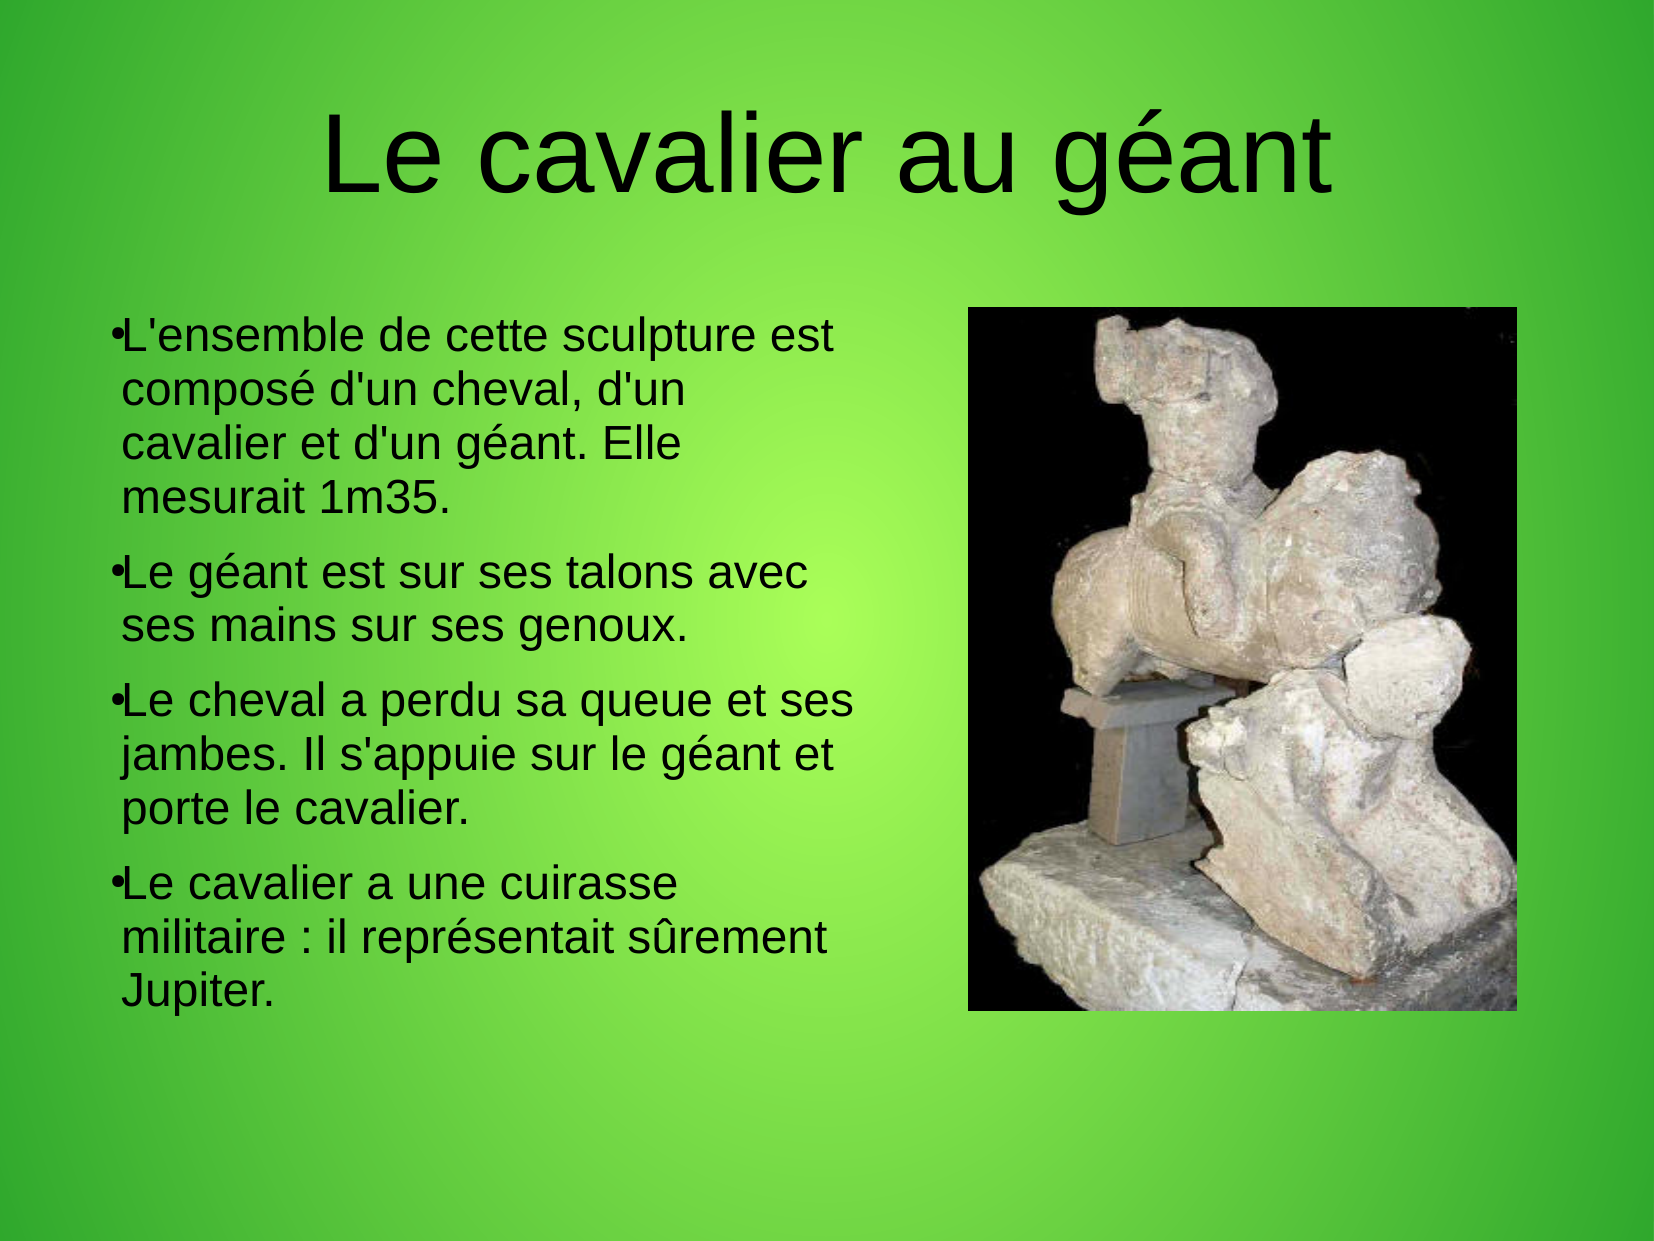

# Le cavalier au géant
L'ensemble de cette sculpture est composé d'un cheval, d'un cavalier et d'un géant. Elle mesurait 1m35.
Le géant est sur ses talons avec ses mains sur ses genoux.
Le cheval a perdu sa queue et ses jambes. Il s'appuie sur le géant et porte le cavalier.
Le cavalier a une cuirasse militaire : il représentait sûrement Jupiter.